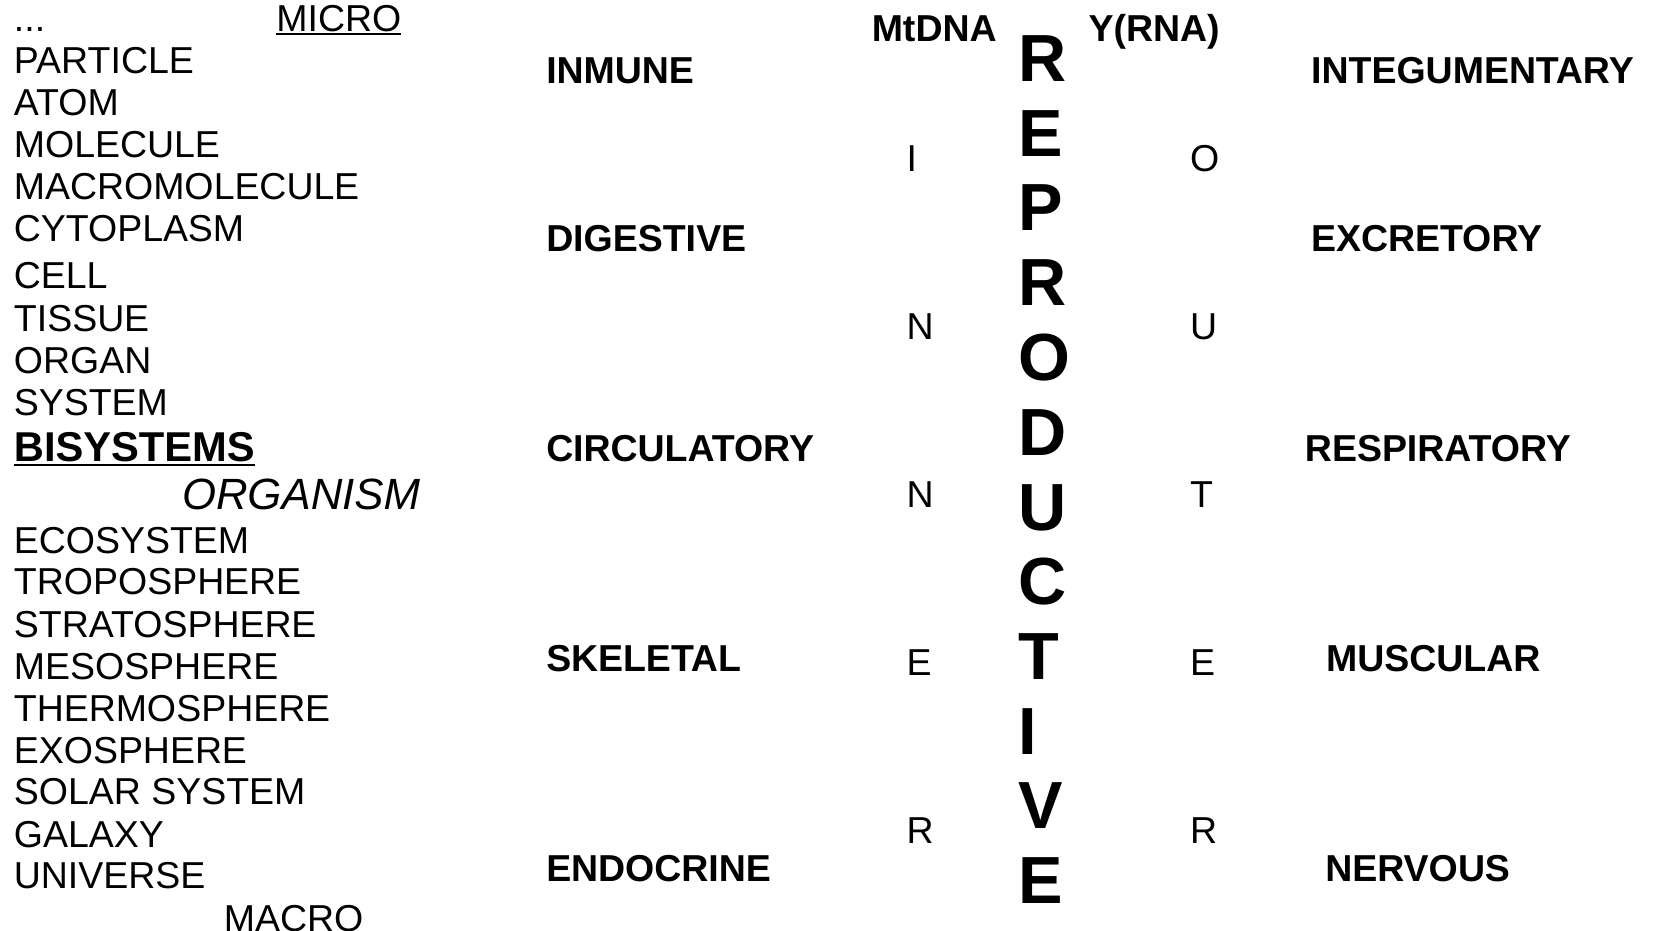

MtDNA Y(RNA)
INMUNE INTEGUMENTARY
DIGESTIVE EXCRETORY
CIRCULATORY RESPIRATORY
SKELETAL MUSCULAR
ENDOCRINE NERVOUS
... MICRO
PARTICLE
ATOM
MOLECULE
MACROMOLECULE
CYTOPLASM
CELL
TISSUE
ORGAN
SYSTEM
BISYSTEMS
 ORGANISM
ECOSYSTEM
TROPOSPHERE
STRATOSPHERE
MESOSPHERE
THERMOSPHERE
EXOSPHERE
SOLAR SYSTEM
GALAXY
UNIVERSE
 MACRO
R
EPRODUCT
I VE
I
N
N
E
R
O
U
T
E
R